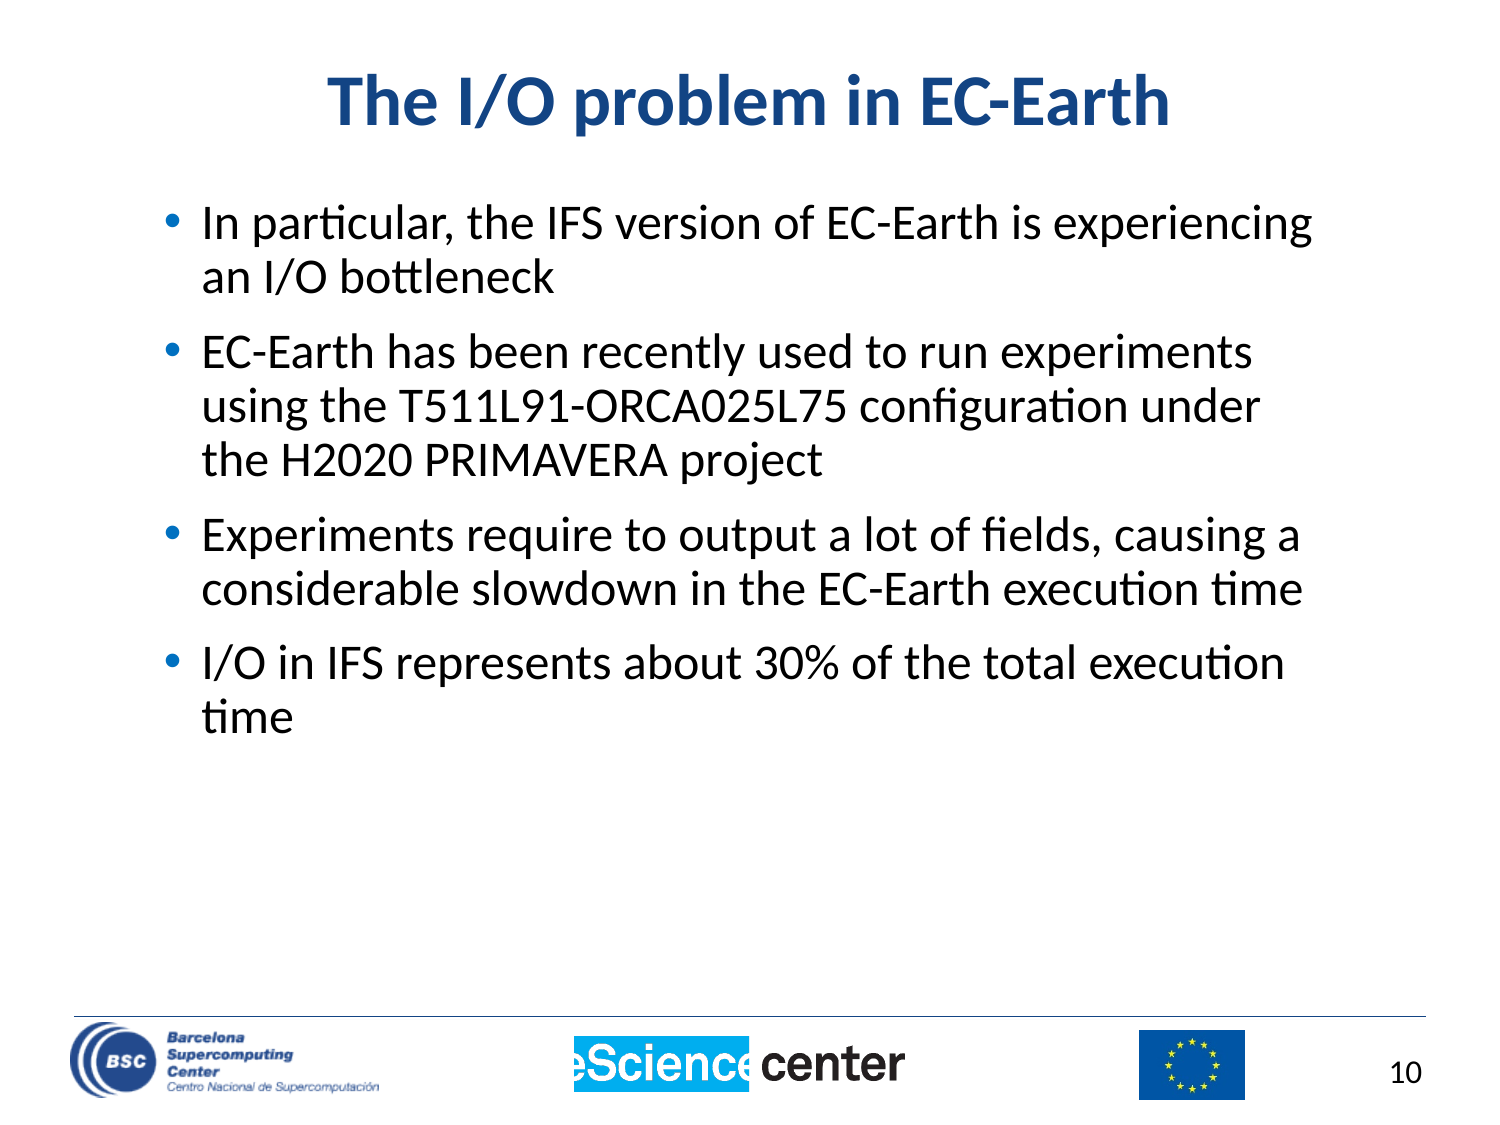

The I/O problem in EC-Earth
In particular, the IFS version of EC-Earth is experiencing an I/O bottleneck
EC-Earth has been recently used to run experiments using the T511L91-ORCA025L75 configuration under the H2020 PRIMAVERA project
Experiments require to output a lot of fields, causing a considerable slowdown in the EC-Earth execution time
I/O in IFS represents about 30% of the total execution time